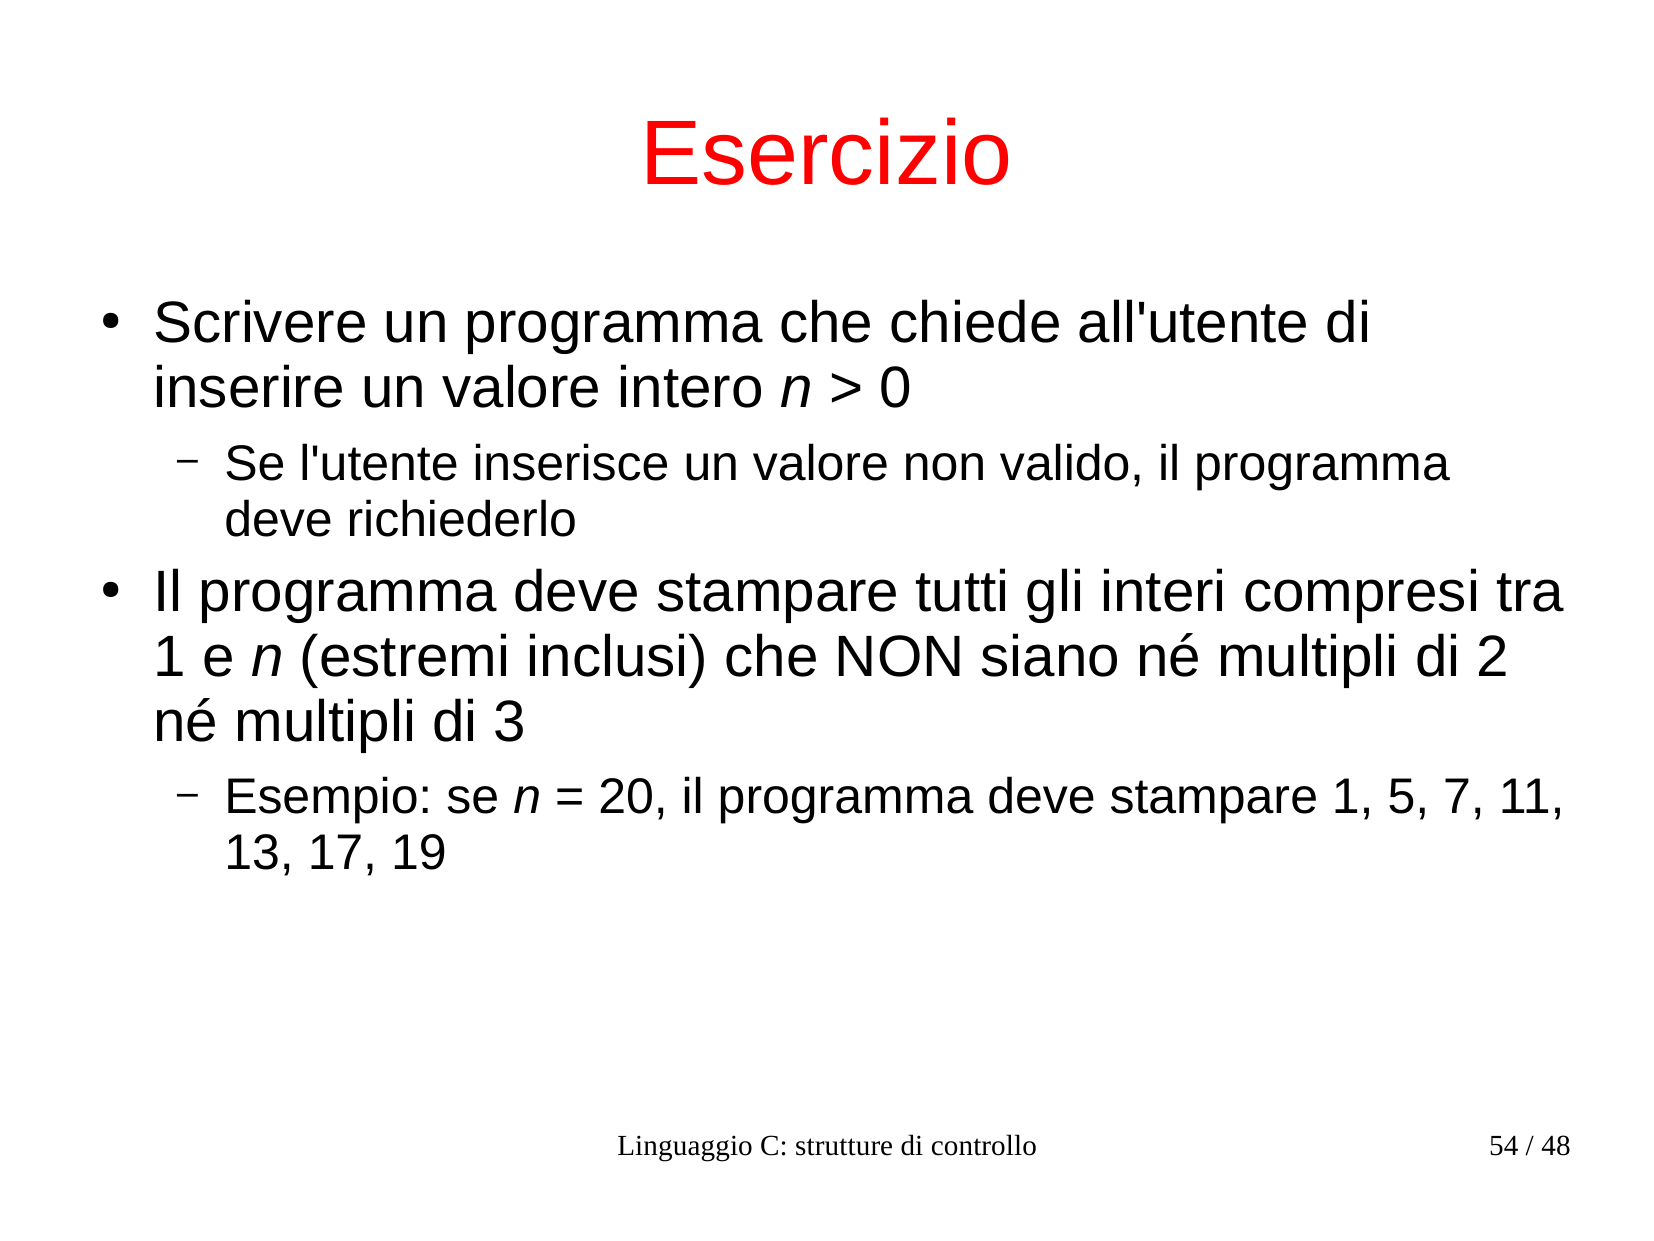

# Esercizio
Scrivere un programma che chiede all'utente di inserire un valore intero n > 0
Se l'utente inserisce un valore non valido, il programma deve richiederlo
Il programma deve stampare tutti gli interi compresi tra 1 e n (estremi inclusi) che NON siano né multipli di 2 né multipli di 3
Esempio: se n = 20, il programma deve stampare 1, 5, 7, 11, 13, 17, 19
Linguaggio C: strutture di controllo
54